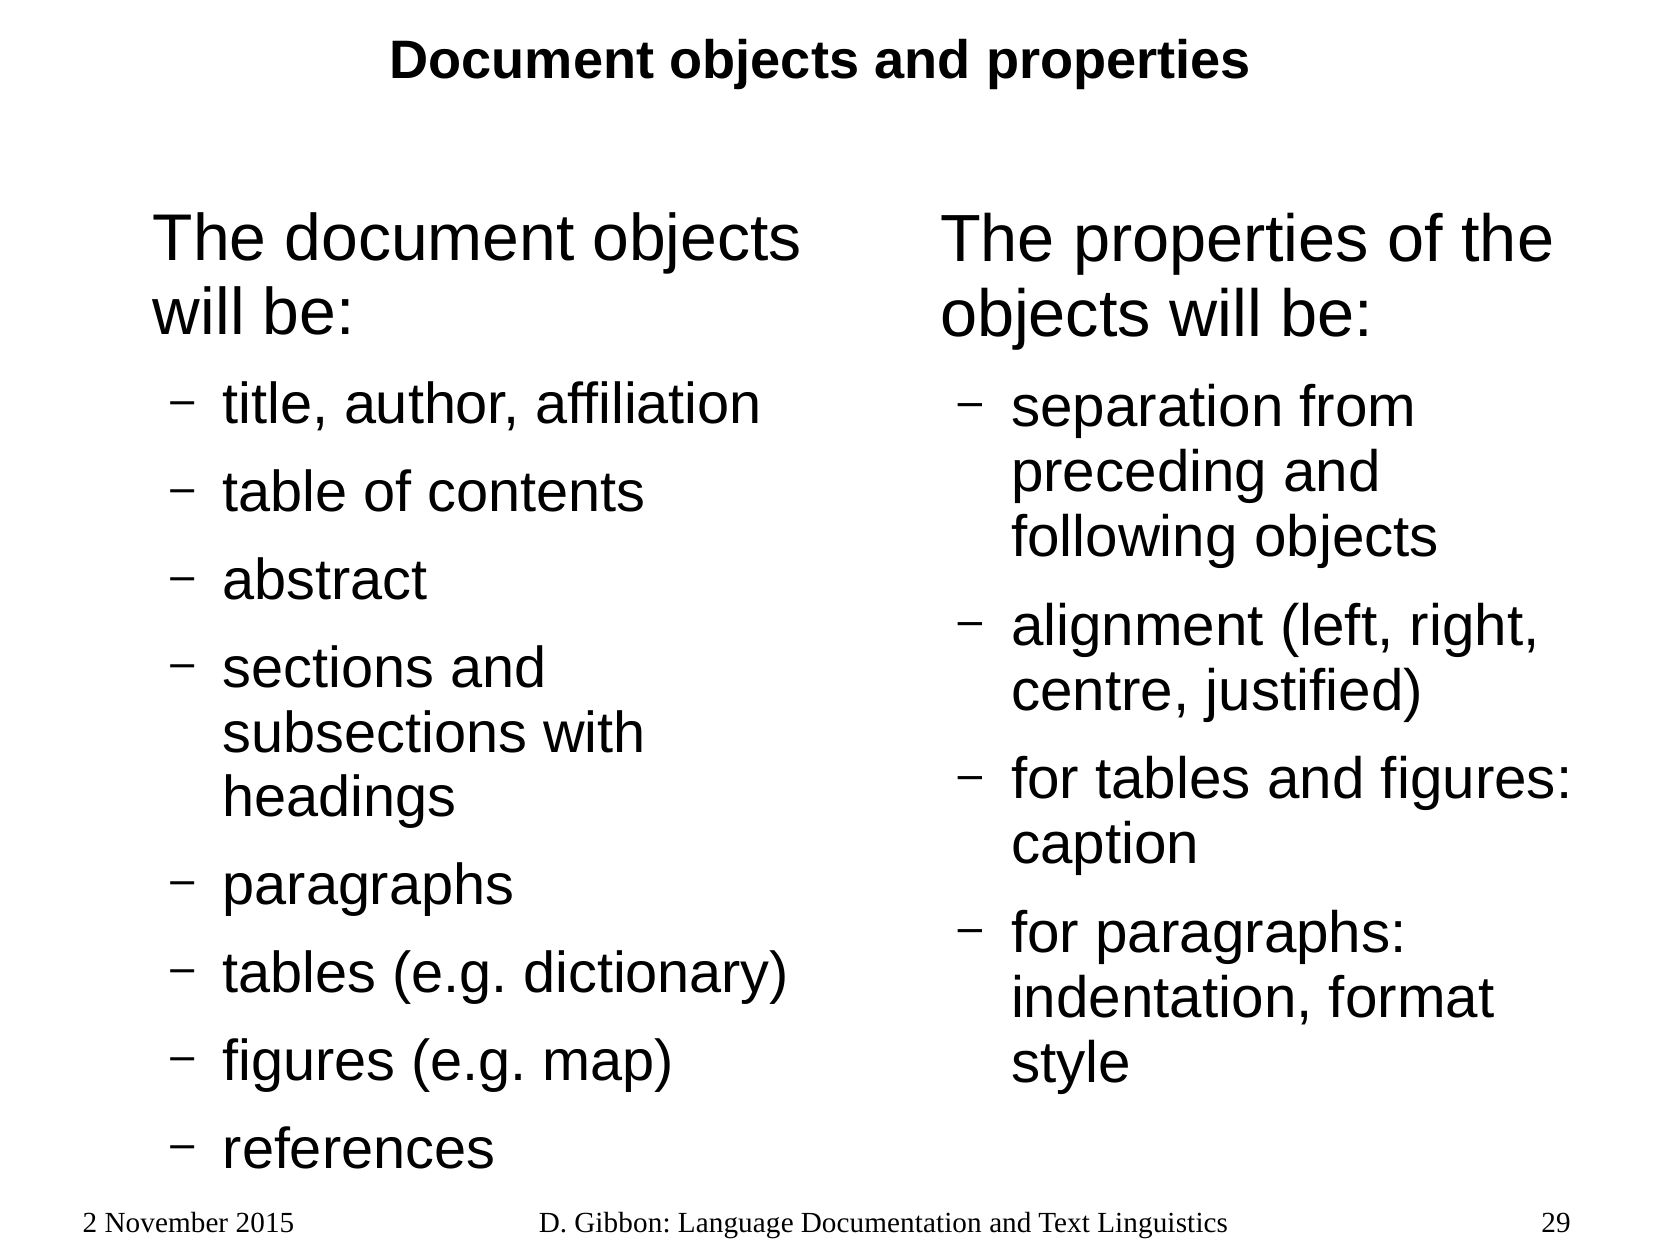

# Document objects and properties
The document objects will be:
title, author, affiliation
table of contents
abstract
sections and subsections with headings
paragraphs
tables (e.g. dictionary)
figures (e.g. map)
references
The properties of the objects will be:
separation from preceding and following objects
alignment (left, right, centre, justified)
for tables and figures: caption
for paragraphs: indentation, format style
2 November 2015
D. Gibbon: Language Documentation and Text Linguistics
29